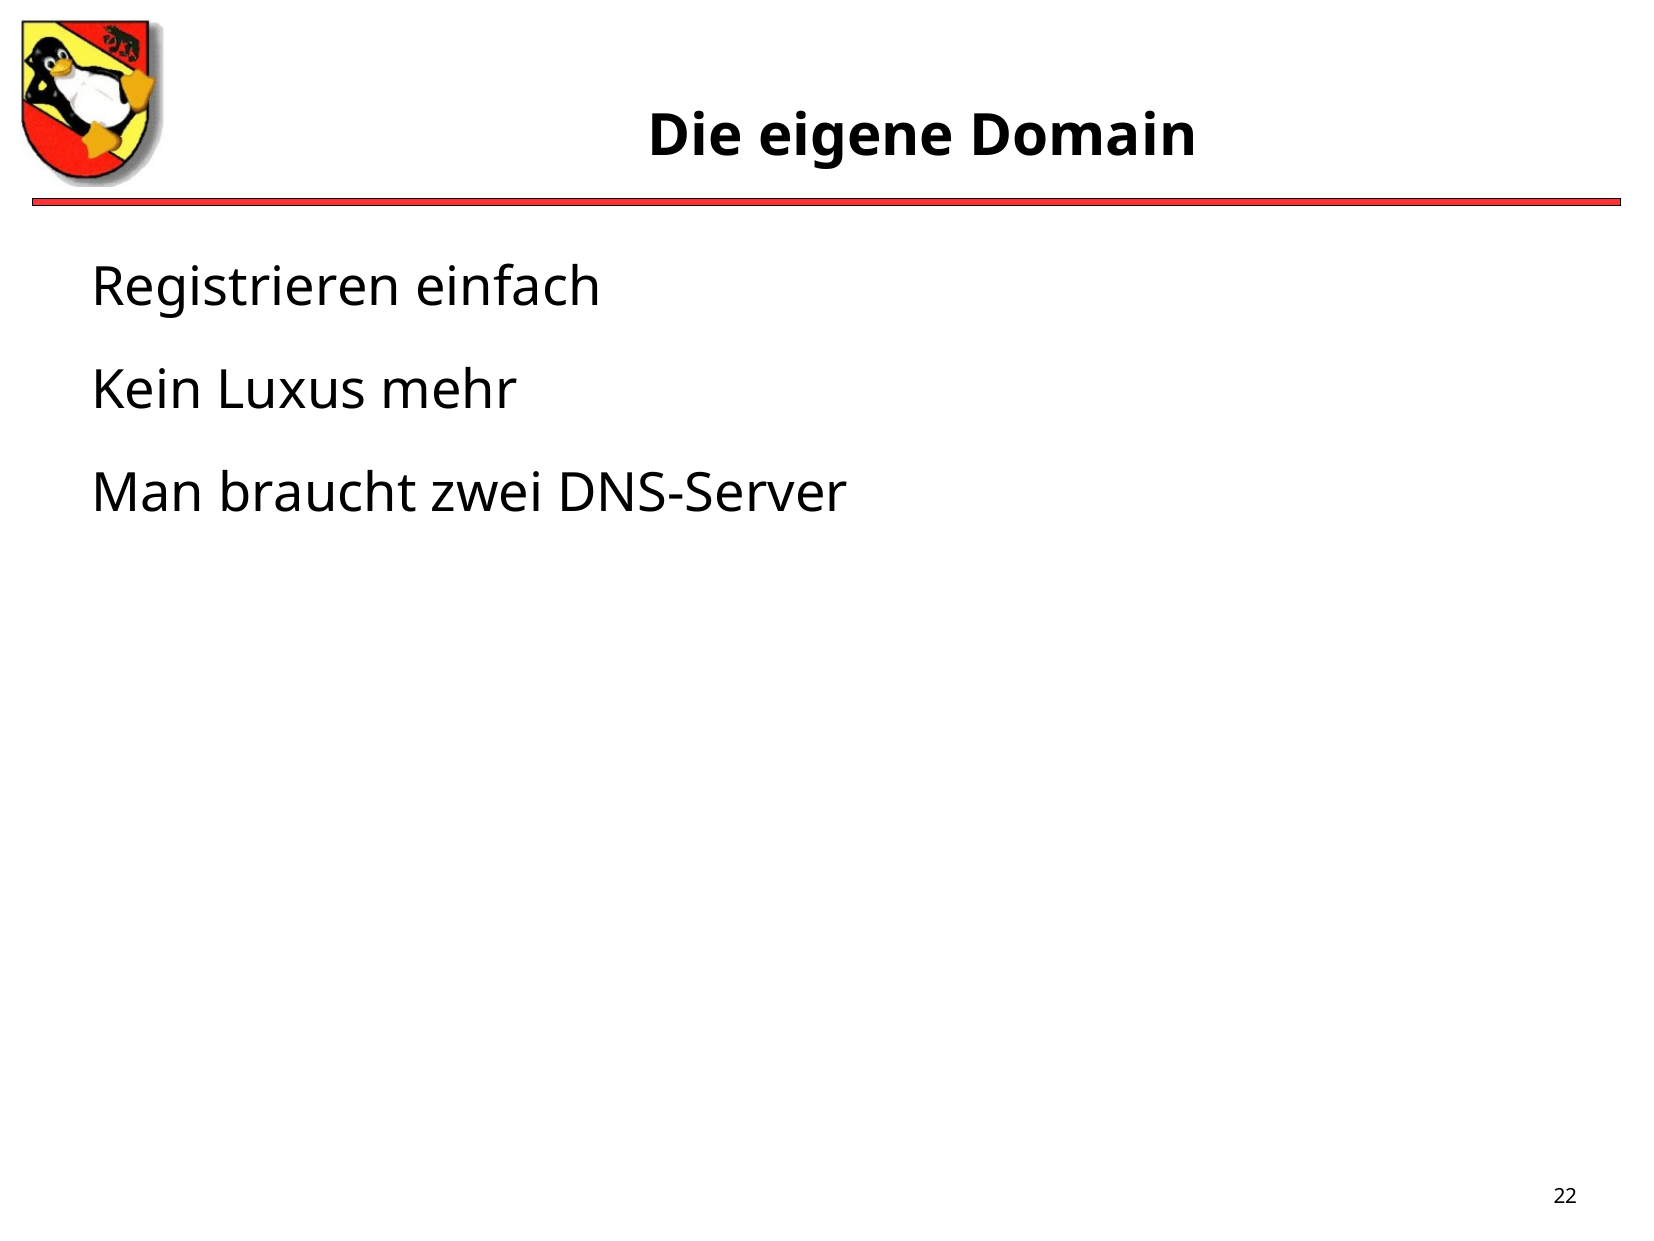

# Die eigene Domain
Registrieren einfach
Kein Luxus mehr
Man braucht zwei DNS-Server